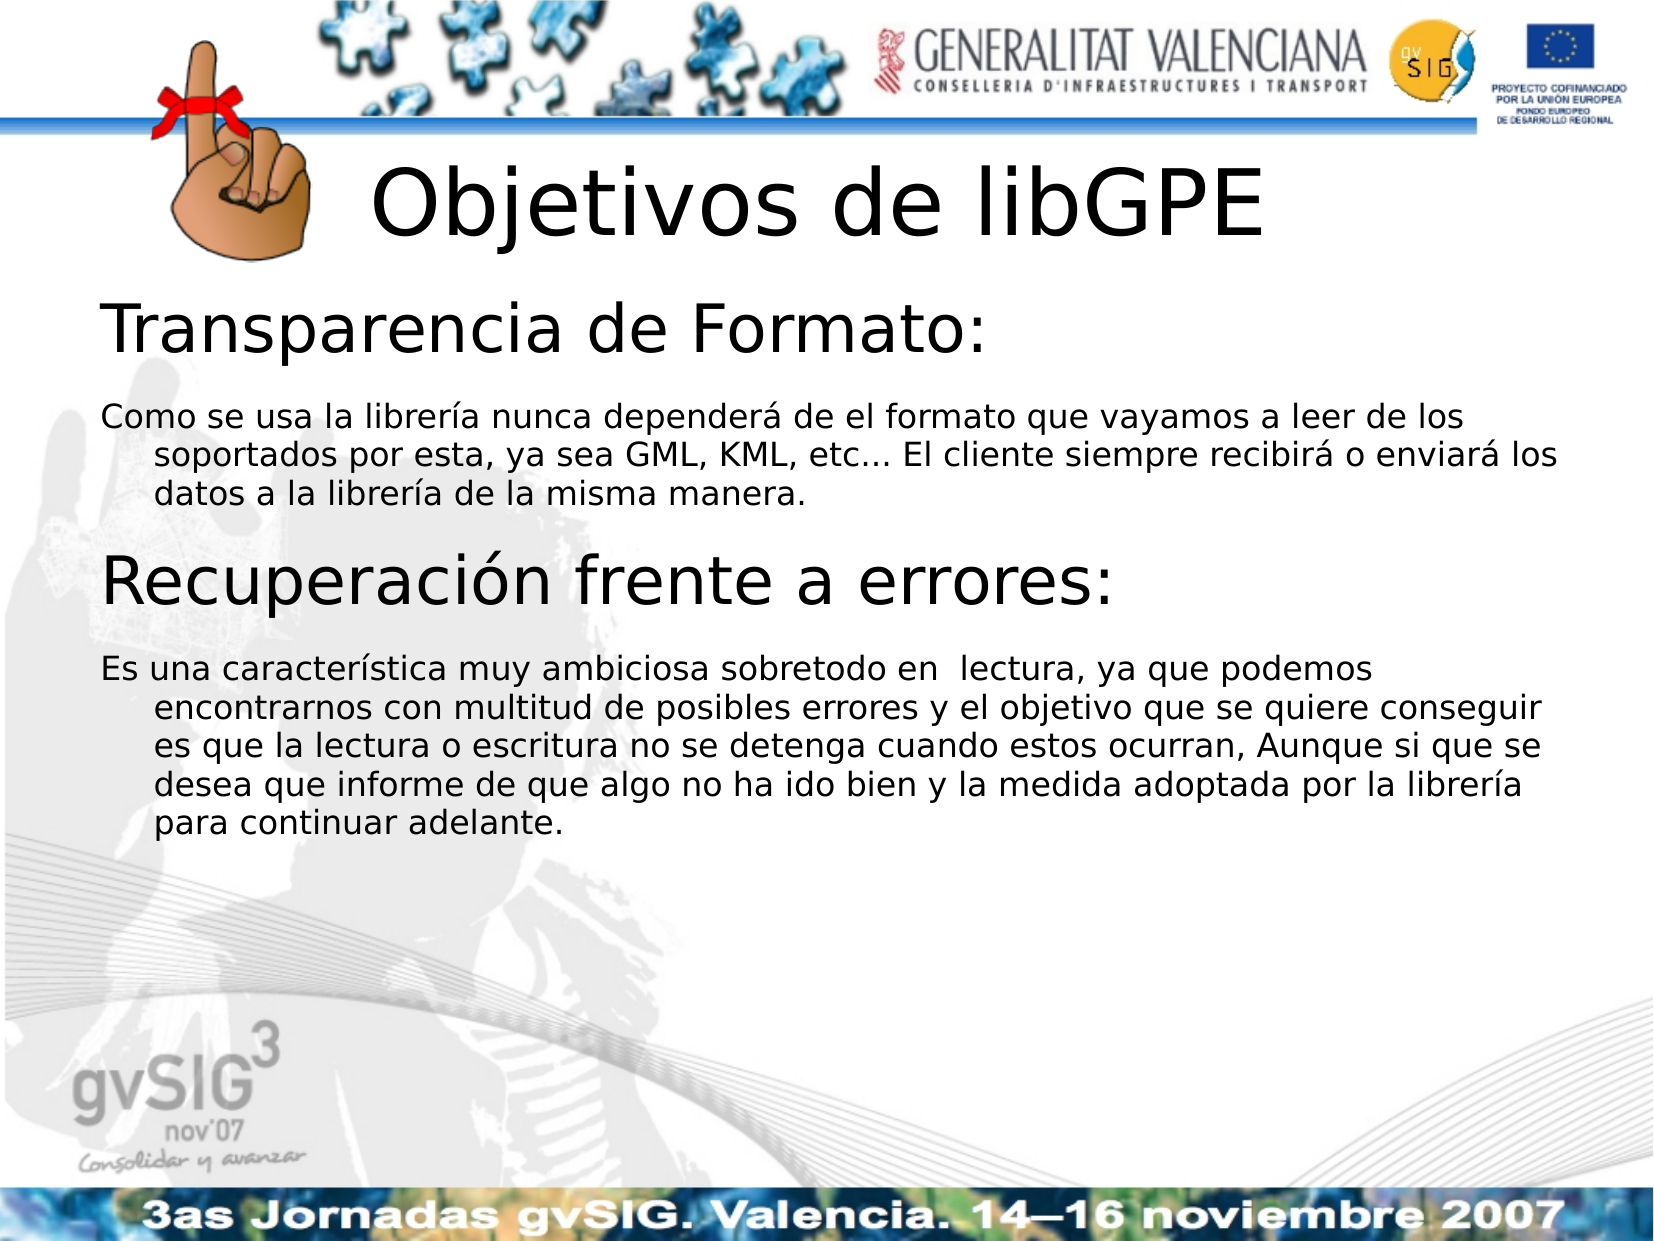

# Objetivos de libGPE
Transparencia de Formato:
Como se usa la librería nunca dependerá de el formato que vayamos a leer de los soportados por esta, ya sea GML, KML, etc... El cliente siempre recibirá o enviará los datos a la librería de la misma manera.
Recuperación frente a errores:
Es una característica muy ambiciosa sobretodo en lectura, ya que podemos encontrarnos con multitud de posibles errores y el objetivo que se quiere conseguir es que la lectura o escritura no se detenga cuando estos ocurran, Aunque si que se desea que informe de que algo no ha ido bien y la medida adoptada por la librería para continuar adelante.